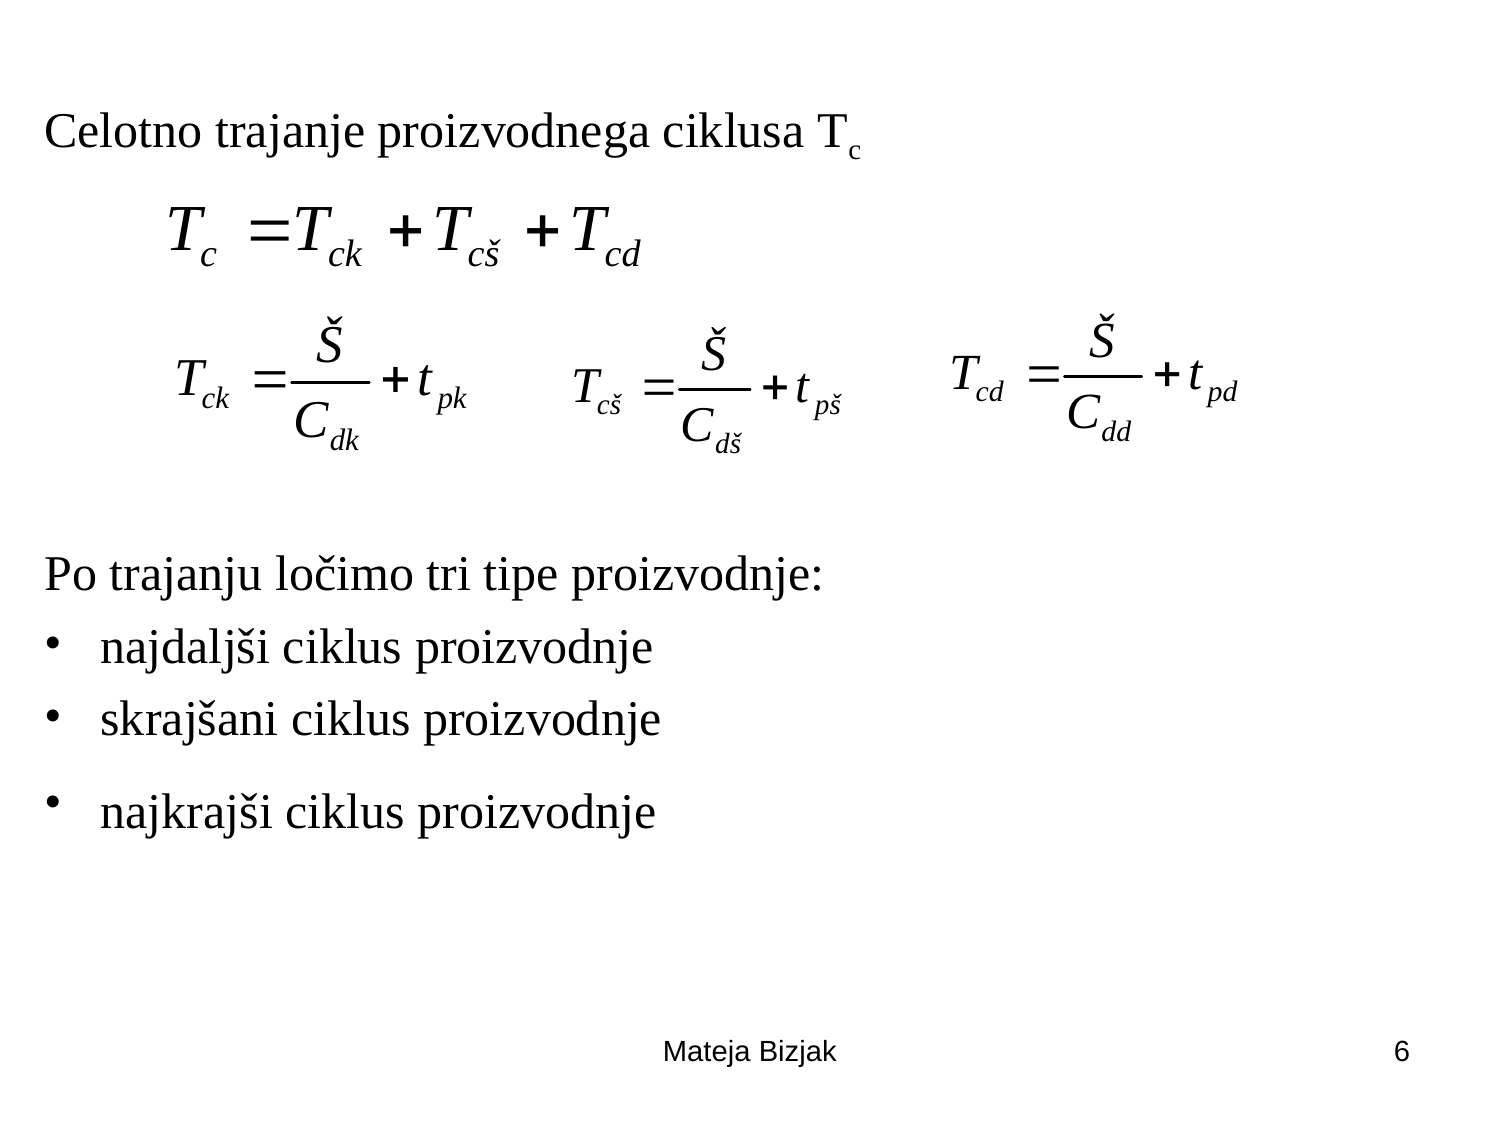

# Celotno trajanje proizvodnega ciklusa Tc
Po trajanju ločimo tri tipe proizvodnje:
najdaljši ciklus proizvodnje
skrajšani ciklus proizvodnje
najkrajši ciklus proizvodnje
Mateja Bizjak
5